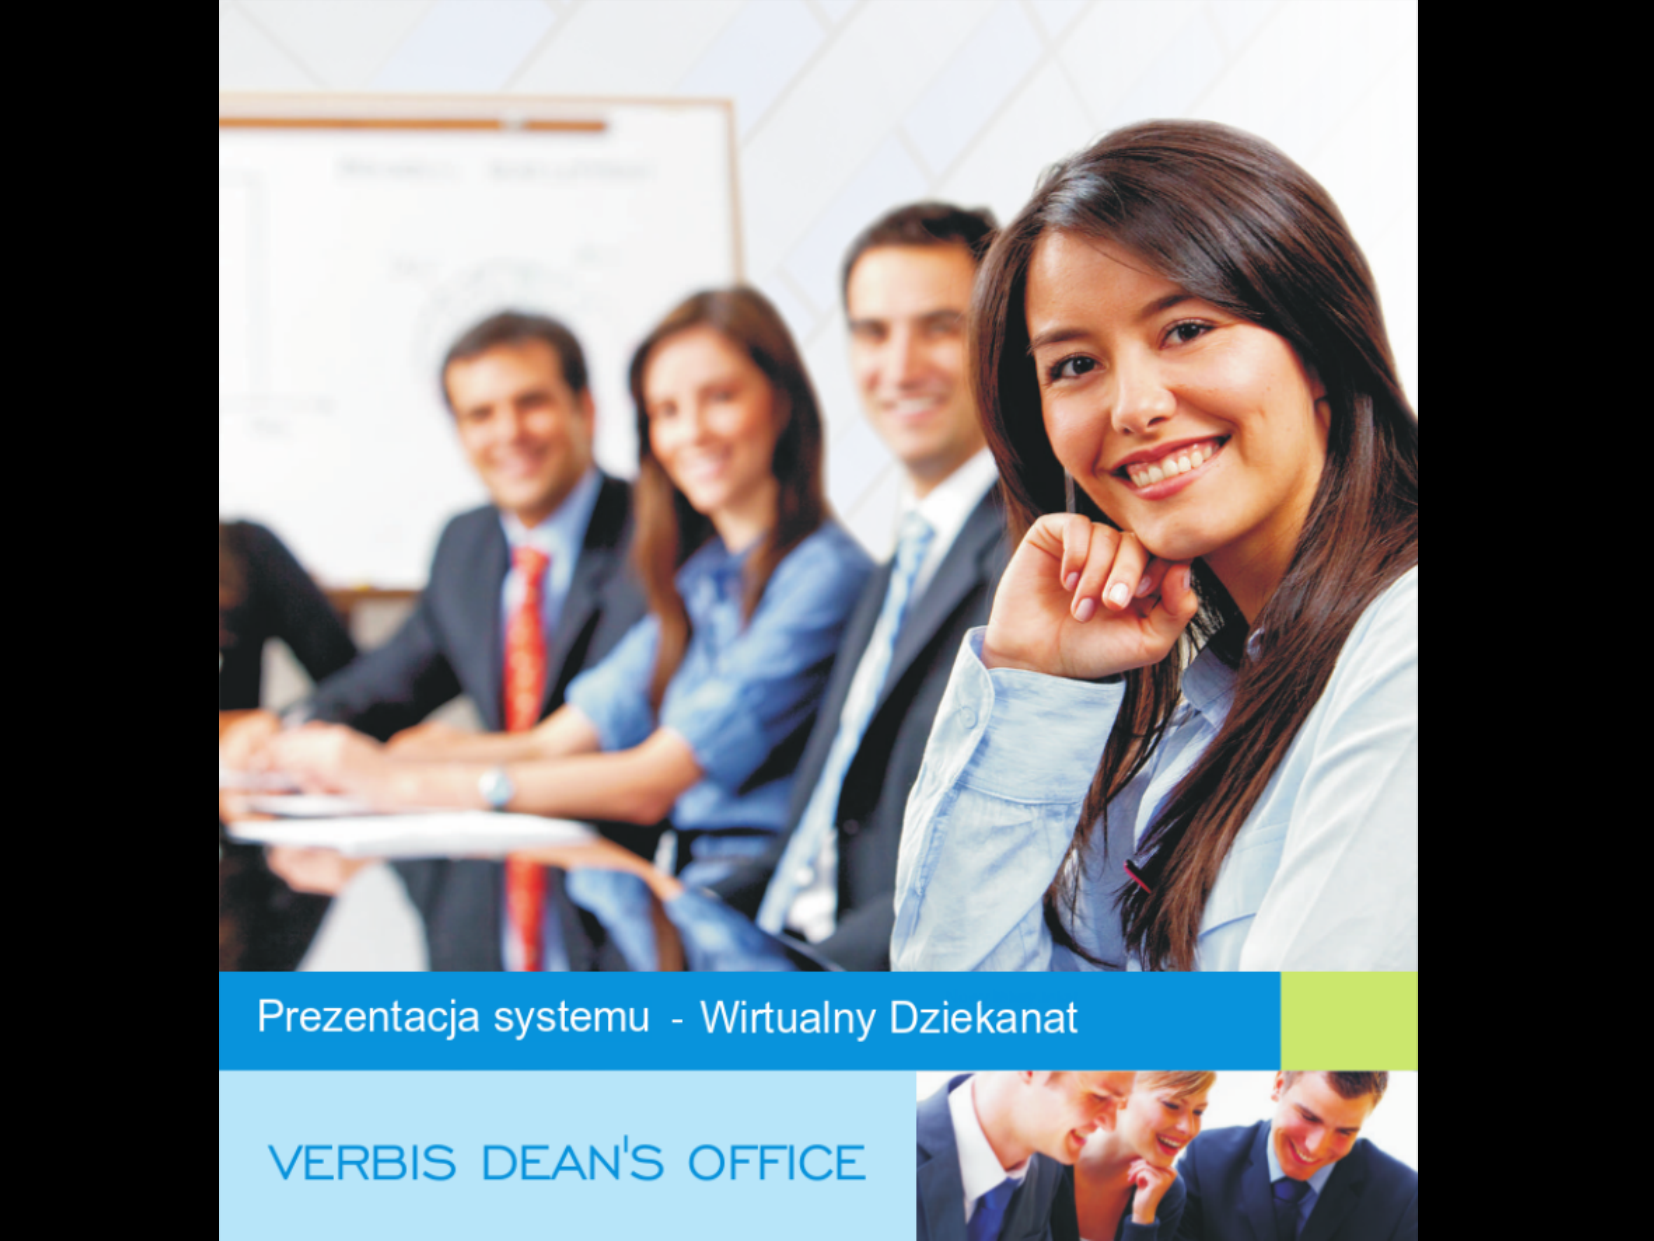

Verbis Wirtualny Dziekanat
System obsługi toku studiów
E-dziekanat
Wirtualny indeks
System obsługi uczelni
© 2020 Verbis - wszystkie prawa zastrzeżone